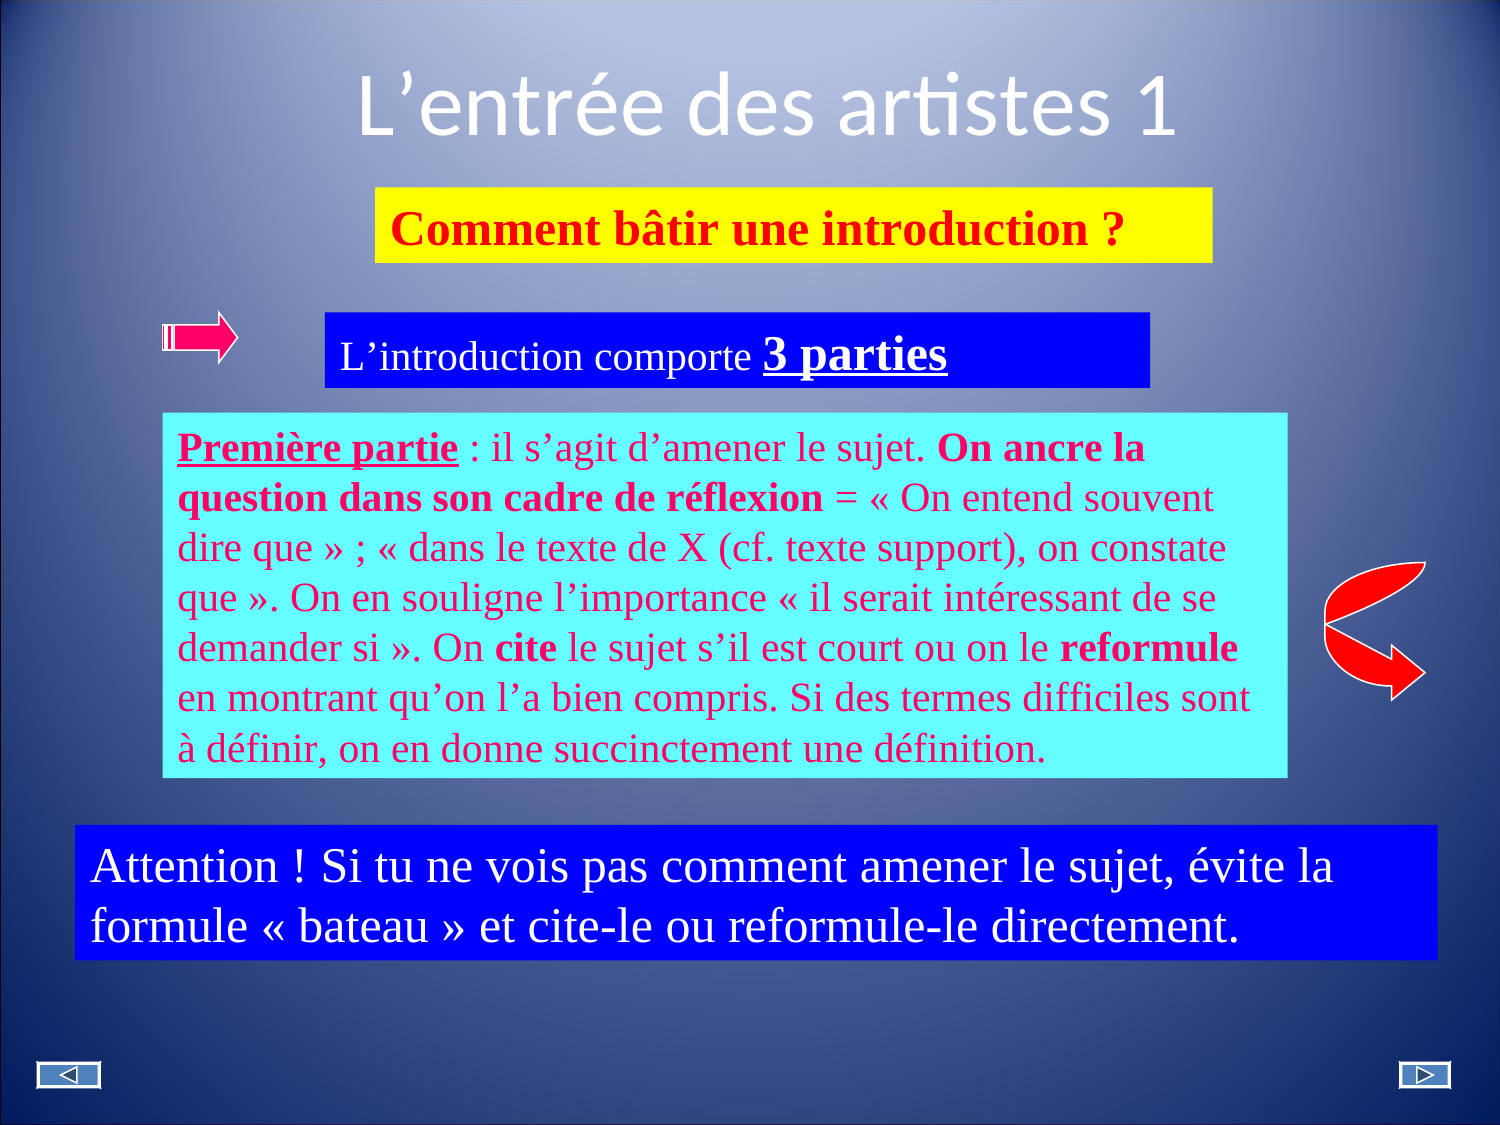

# L’entrée des artistes 1
Comment bâtir une introduction ?
L’introduction comporte 3 parties
Première partie : il s’agit d’amener le sujet. On ancre la question dans son cadre de réflexion = « On entend souvent dire que » ; « dans le texte de X (cf. texte support), on constate que ». On en souligne l’importance « il serait intéressant de se demander si ». On cite le sujet s’il est court ou on le reformule en montrant qu’on l’a bien compris. Si des termes difficiles sont à définir, on en donne succinctement une définition.
Attention ! Si tu ne vois pas comment amener le sujet, évite la formule « bateau » et cite-le ou reformule-le directement.